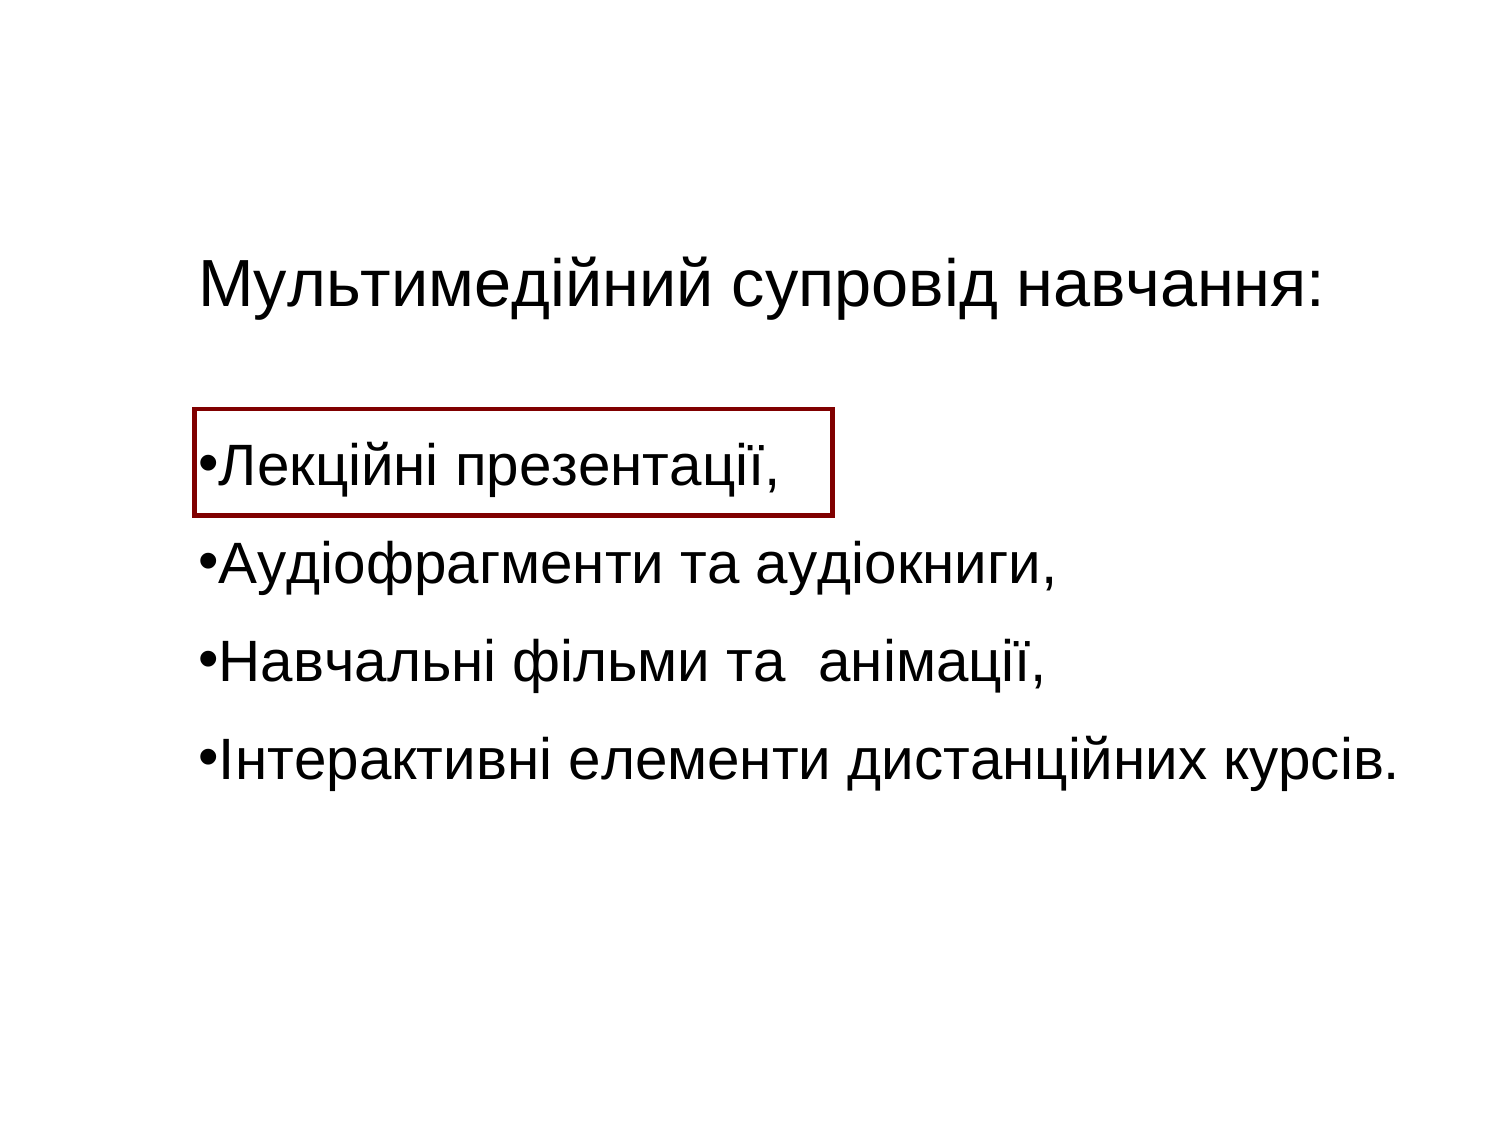

Мультимедійний супровід навчання:
Лекційні презентації,
Аудіофрагменти та аудіокниги,
Навчальні фільми та анімації,
Інтерактивні елементи дистанційних курсів.